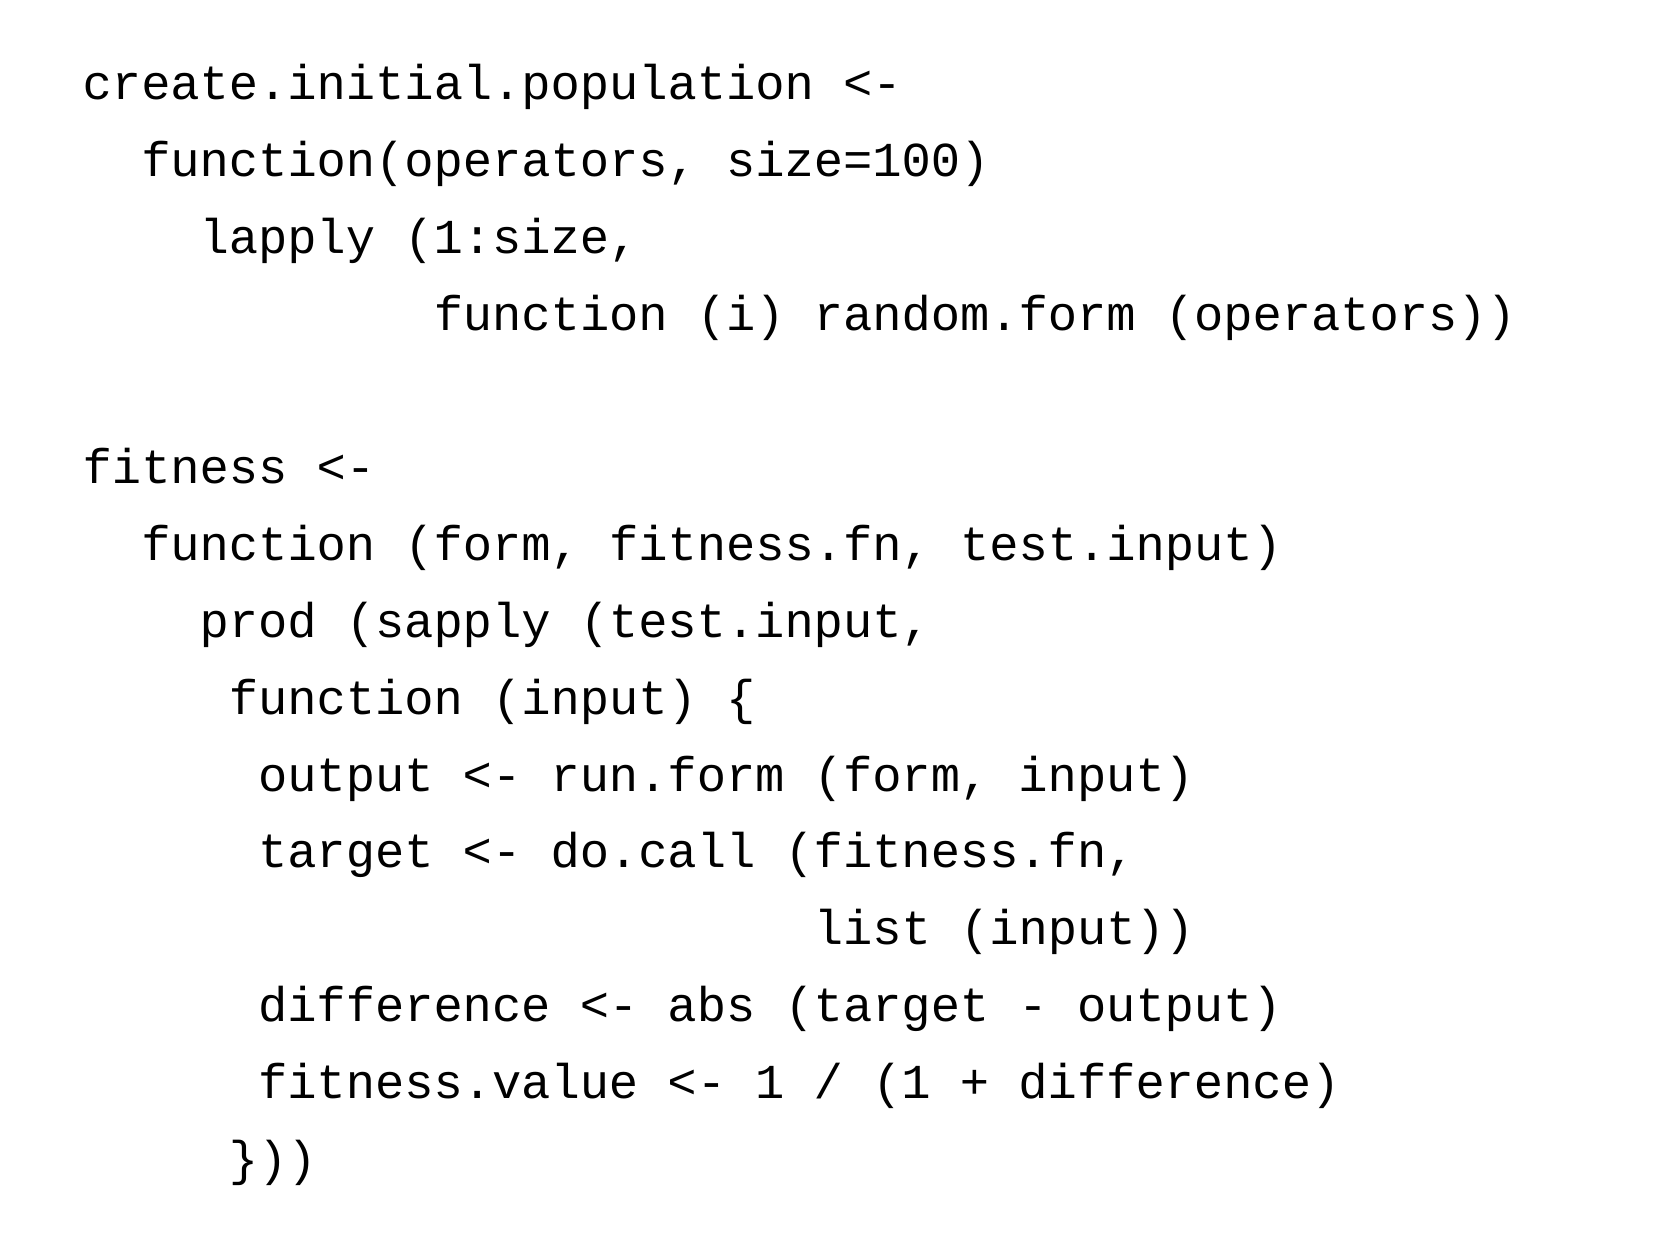

# create.initial.population <-
 function(operators, size=100)
 lapply (1:size,
 function (i) random.form (operators))
fitness <-
 function (form, fitness.fn, test.input)
 prod (sapply (test.input,
 function (input) {
 output <- run.form (form, input)
 target <- do.call (fitness.fn,
 list (input))
 difference <- abs (target - output)
 fitness.value <- 1 / (1 + difference)
 }))